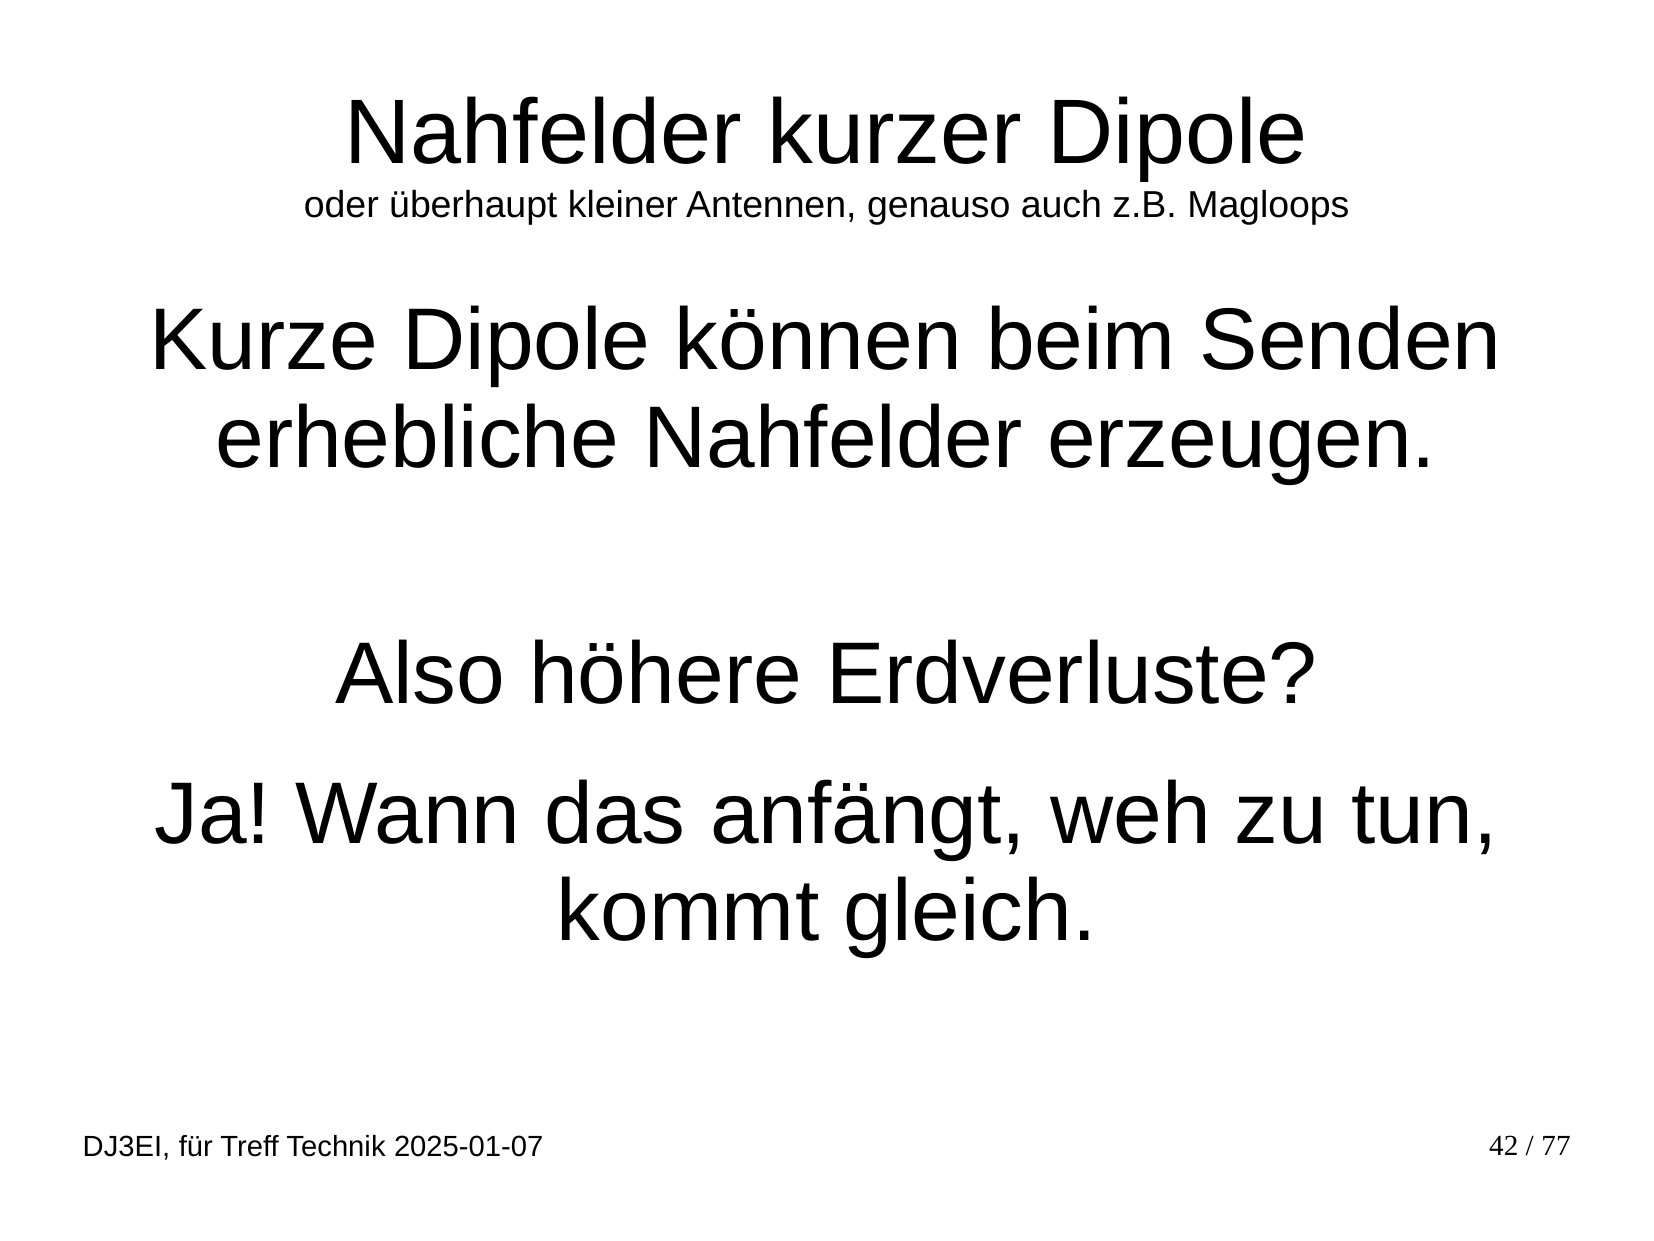

# Nahfelder kurzer Dipole oder überhaupt kleiner Antennen, genauso auch z.B. Magloops
Kurze Dipole können beim Senden
erhebliche Nahfelder erzeugen.
Also höhere Erdverluste?
Ja! Wann das anfängt, weh zu tun, kommt gleich.
42